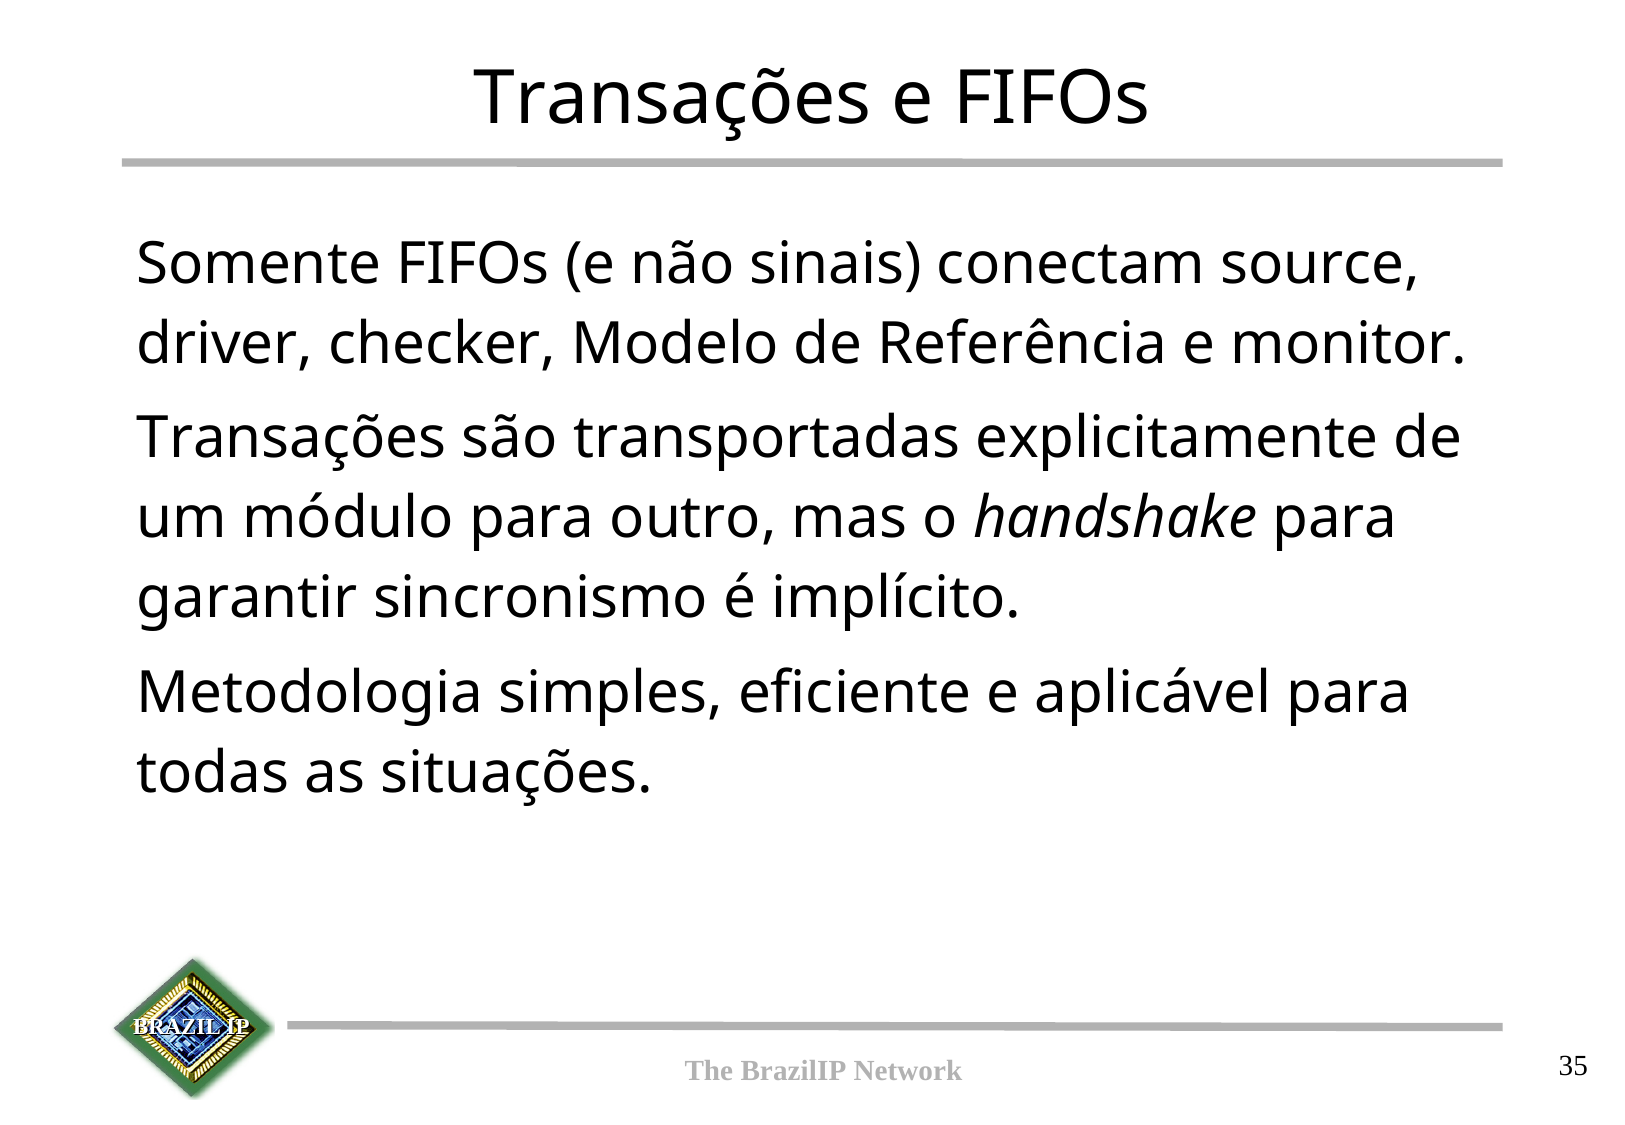

# Transações e FIFOs
Somente FIFOs (e não sinais) conectam source, driver, checker, Modelo de Referência e monitor.
Transações são transportadas explicitamente de um módulo para outro, mas o handshake para garantir sincronismo é implícito.
Metodologia simples, eficiente e aplicável para todas as situações.
35